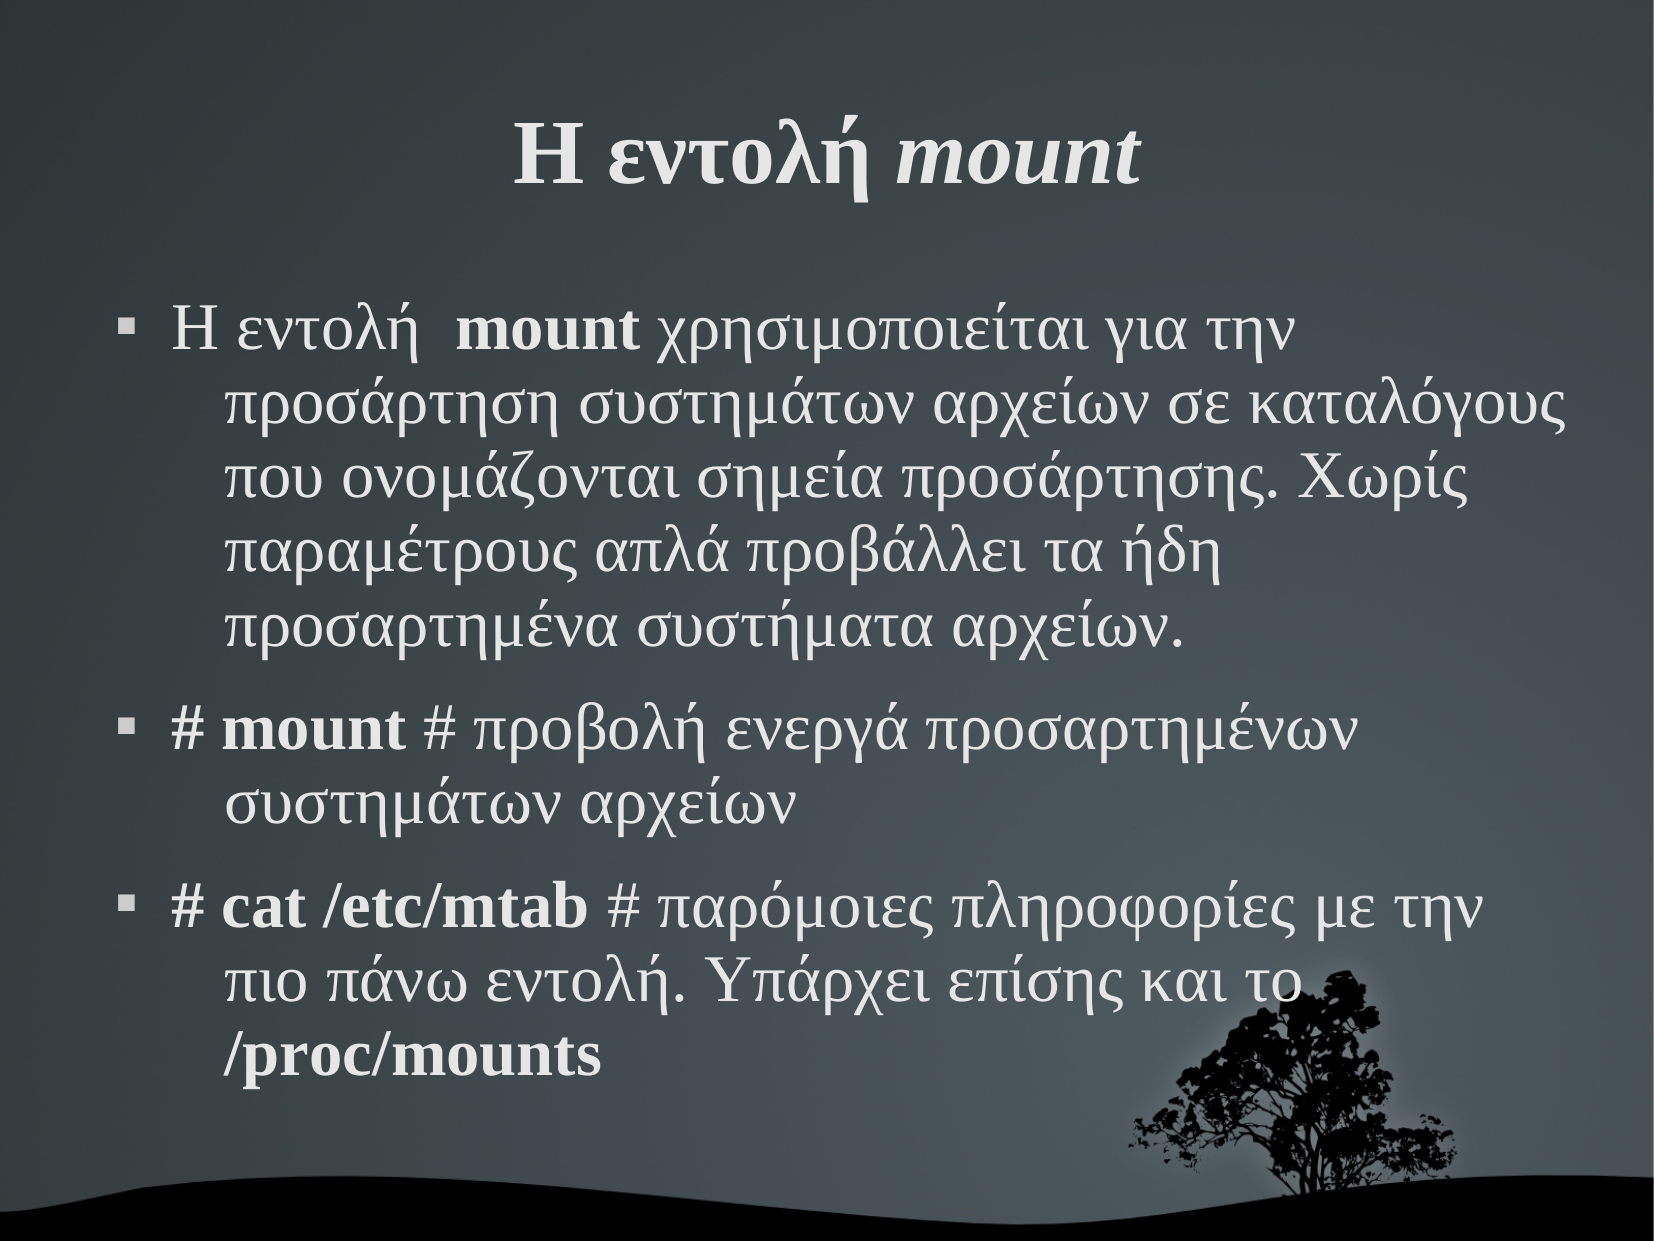

H εντολή mount
# Η εντολή mount χρησιμοποιείται για την προσάρτηση συστημάτων αρχείων σε καταλόγους που ονομάζονται σημεία προσάρτησης. Χωρίς παραμέτρους απλά προβάλλει τα ήδη προσαρτημένα συστήματα αρχείων.
# mount # προβολή ενεργά προσαρτημένων συστημάτων αρχείων
# cat /etc/mtab # παρόμοιες πληροφορίες με την πιο πάνω εντολή. Υπάρχει επίσης και το /proc/mounts